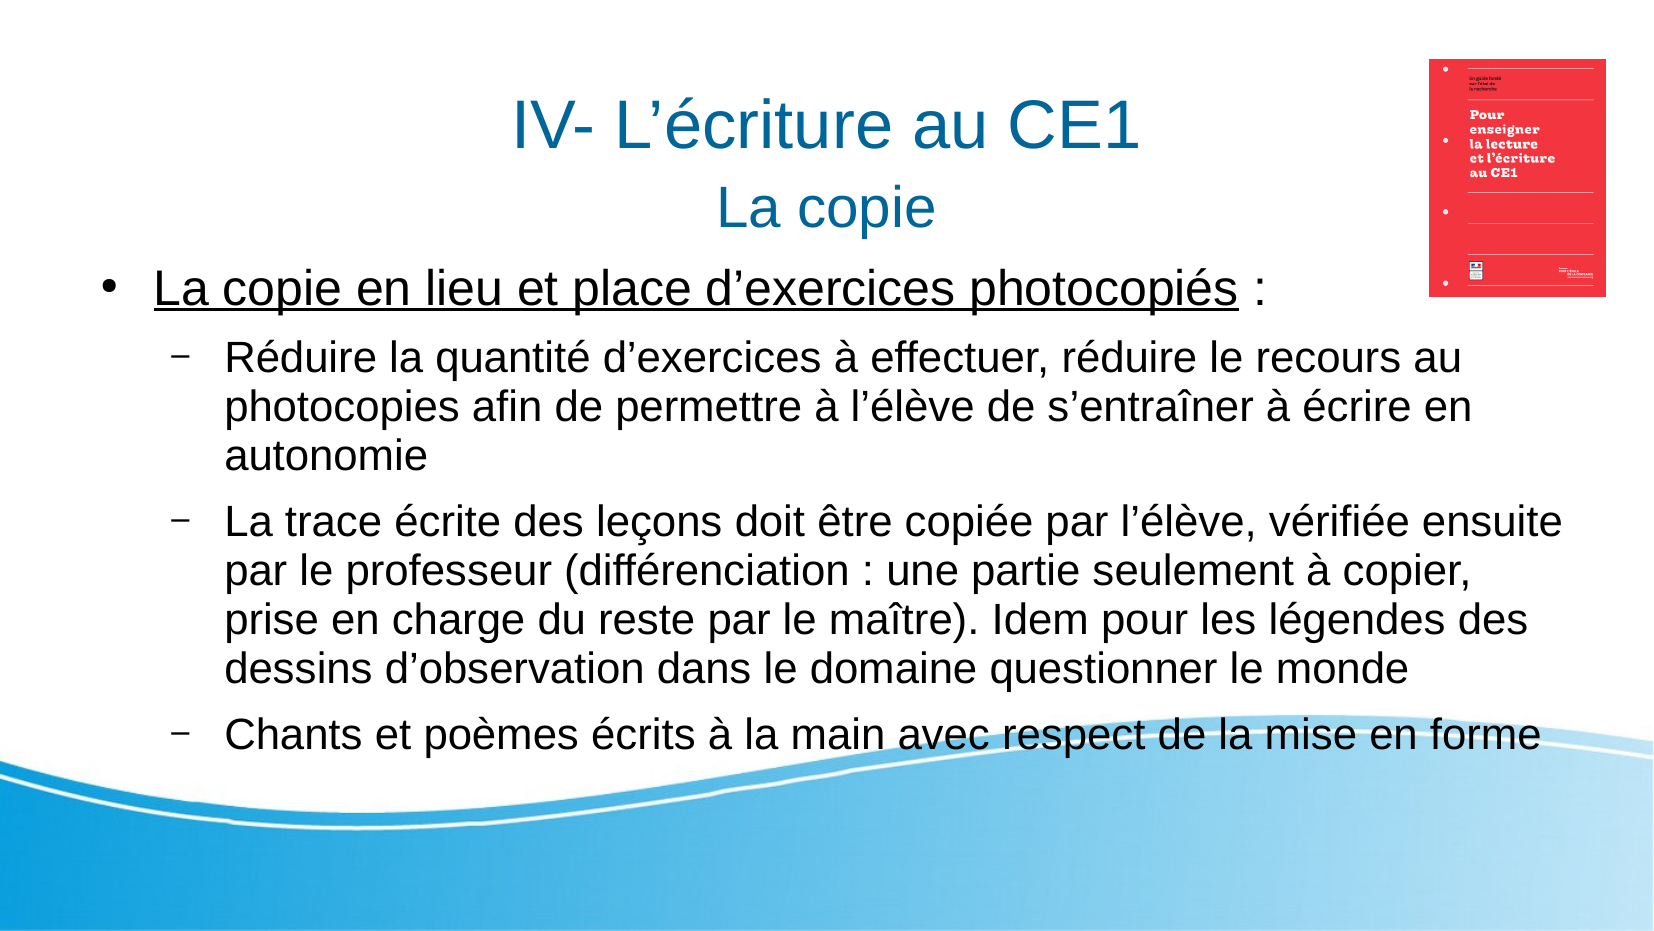

# IV- L’écriture au CE1
La copie
La copie en lieu et place d’exercices photocopiés :
Réduire la quantité d’exercices à effectuer, réduire le recours au photocopies afin de permettre à l’élève de s’entraîner à écrire en autonomie
La trace écrite des leçons doit être copiée par l’élève, vérifiée ensuite par le professeur (différenciation : une partie seulement à copier, prise en charge du reste par le maître). Idem pour les légendes des dessins d’observation dans le domaine questionner le monde
Chants et poèmes écrits à la main avec respect de la mise en forme